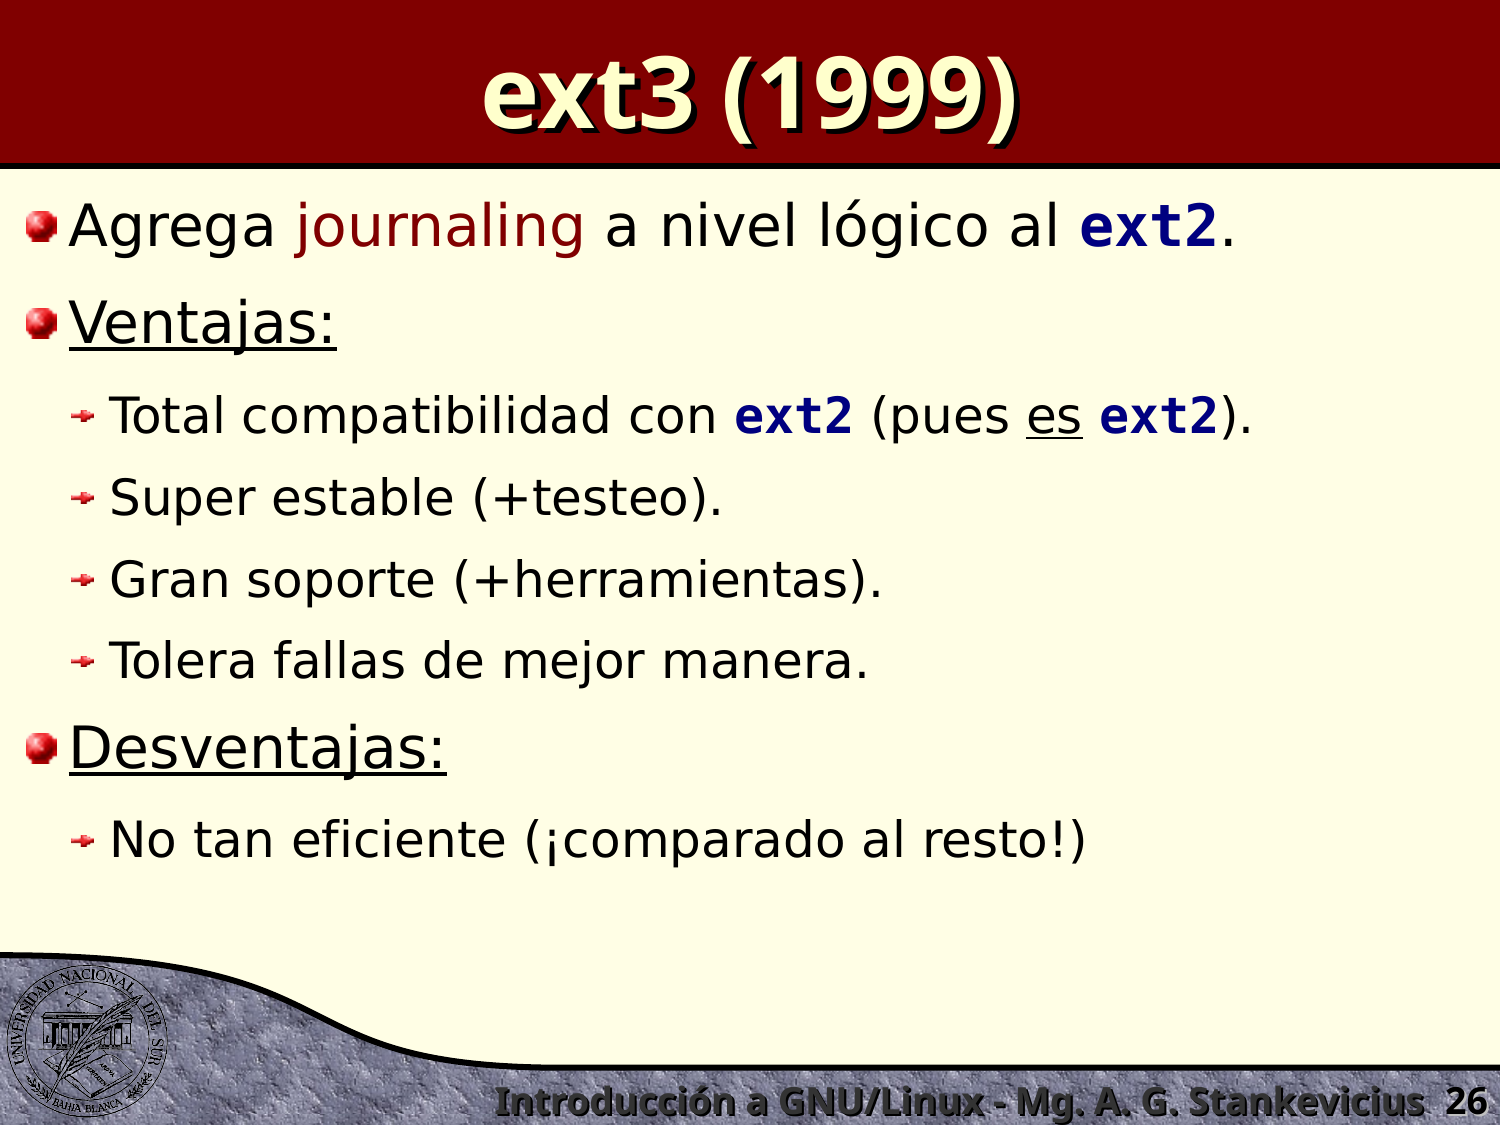

# ext3 (1999)
Agrega journaling a nivel lógico al ext2.
Ventajas:
Total compatibilidad con ext2 (pues es ext2).
Super estable (+testeo).
Gran soporte (+herramientas).
Tolera fallas de mejor manera.
Desventajas:
No tan eficiente (¡comparado al resto!)
26